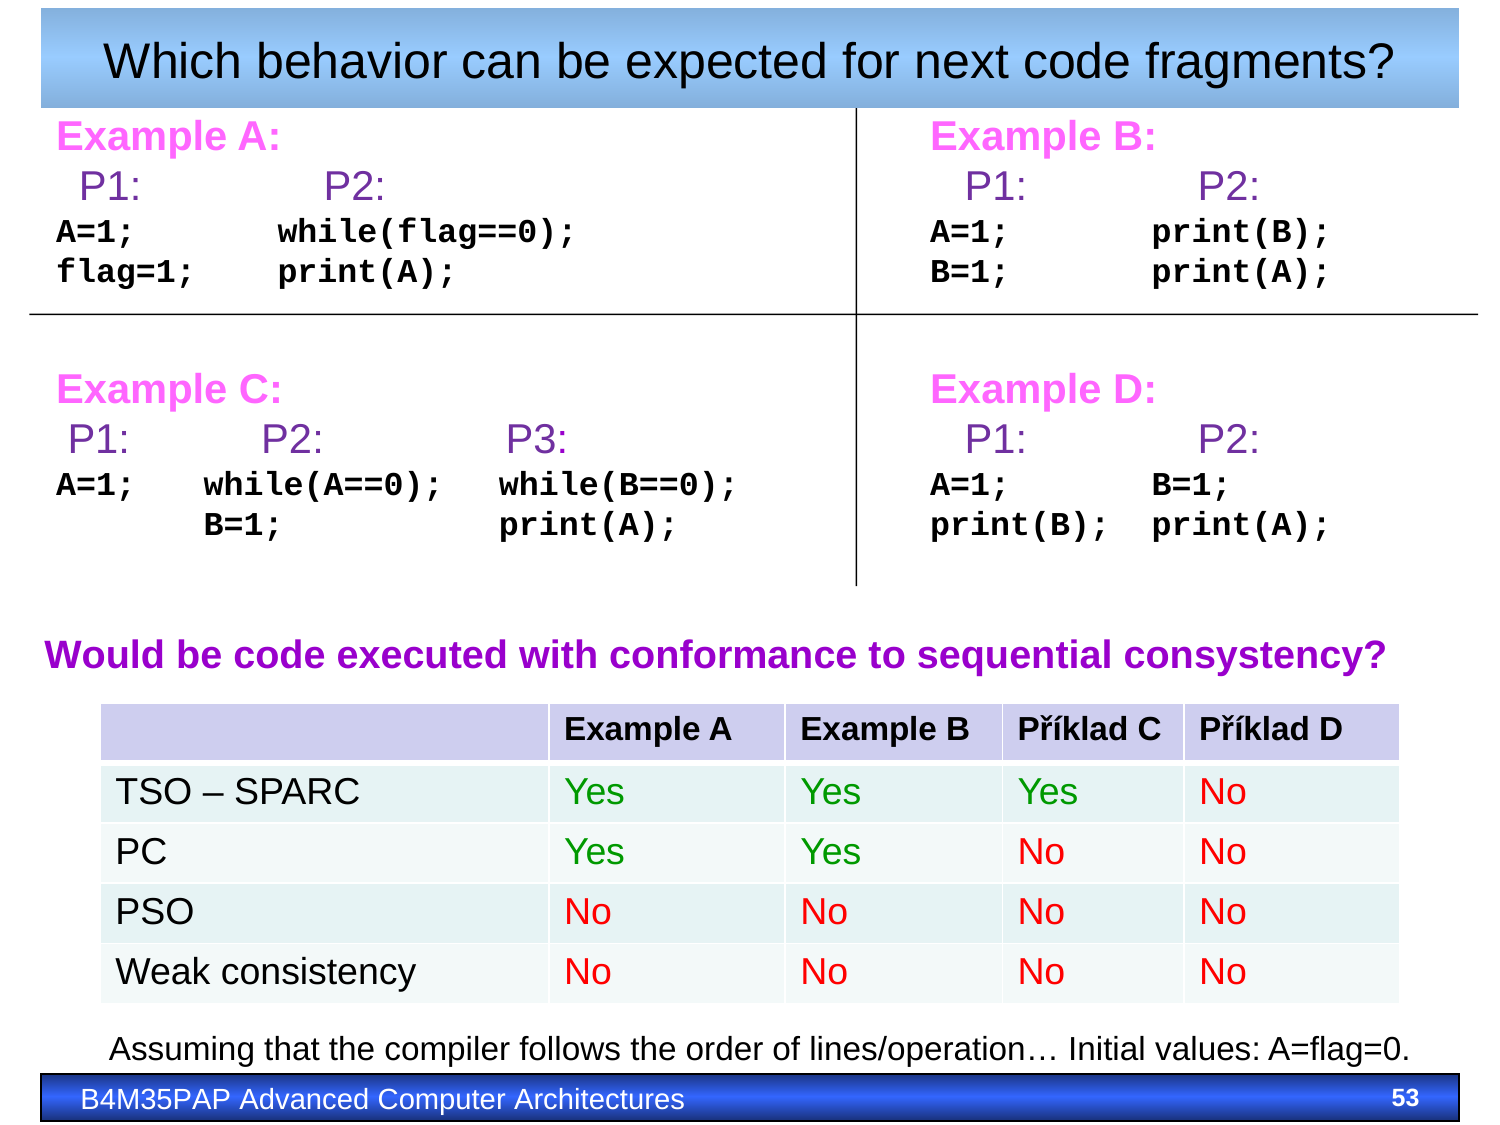

Which behavior can be expected for next code fragments?
Example A:
 P1:		 P2:
A=1;		while(flag==0);
flag=1;		print(A);
Example B:
 P1:		 P2:
A=1;		print(B);
B=1;		print(A);
Example C:
 P1:	 P2:		 P3:
A=1;	while(A==0);	while(B==0);
		B=1;		 	print(A);
Example D:
 P1:		 P2:
A=1;		B=1;
print(B);	print(A);
# Would be code executed with conformance to sequential consystency?
| | Example A | Example B | Příklad C | Příklad D |
| --- | --- | --- | --- | --- |
| TSO – SPARC | Yes | Yes | Yes | No |
| PC | Yes | Yes | No | No |
| PSO | No | No | No | No |
| Weak consistency | No | No | No | No |
Assuming that the compiler follows the order of lines/operation… Initial values: A=flag=0.